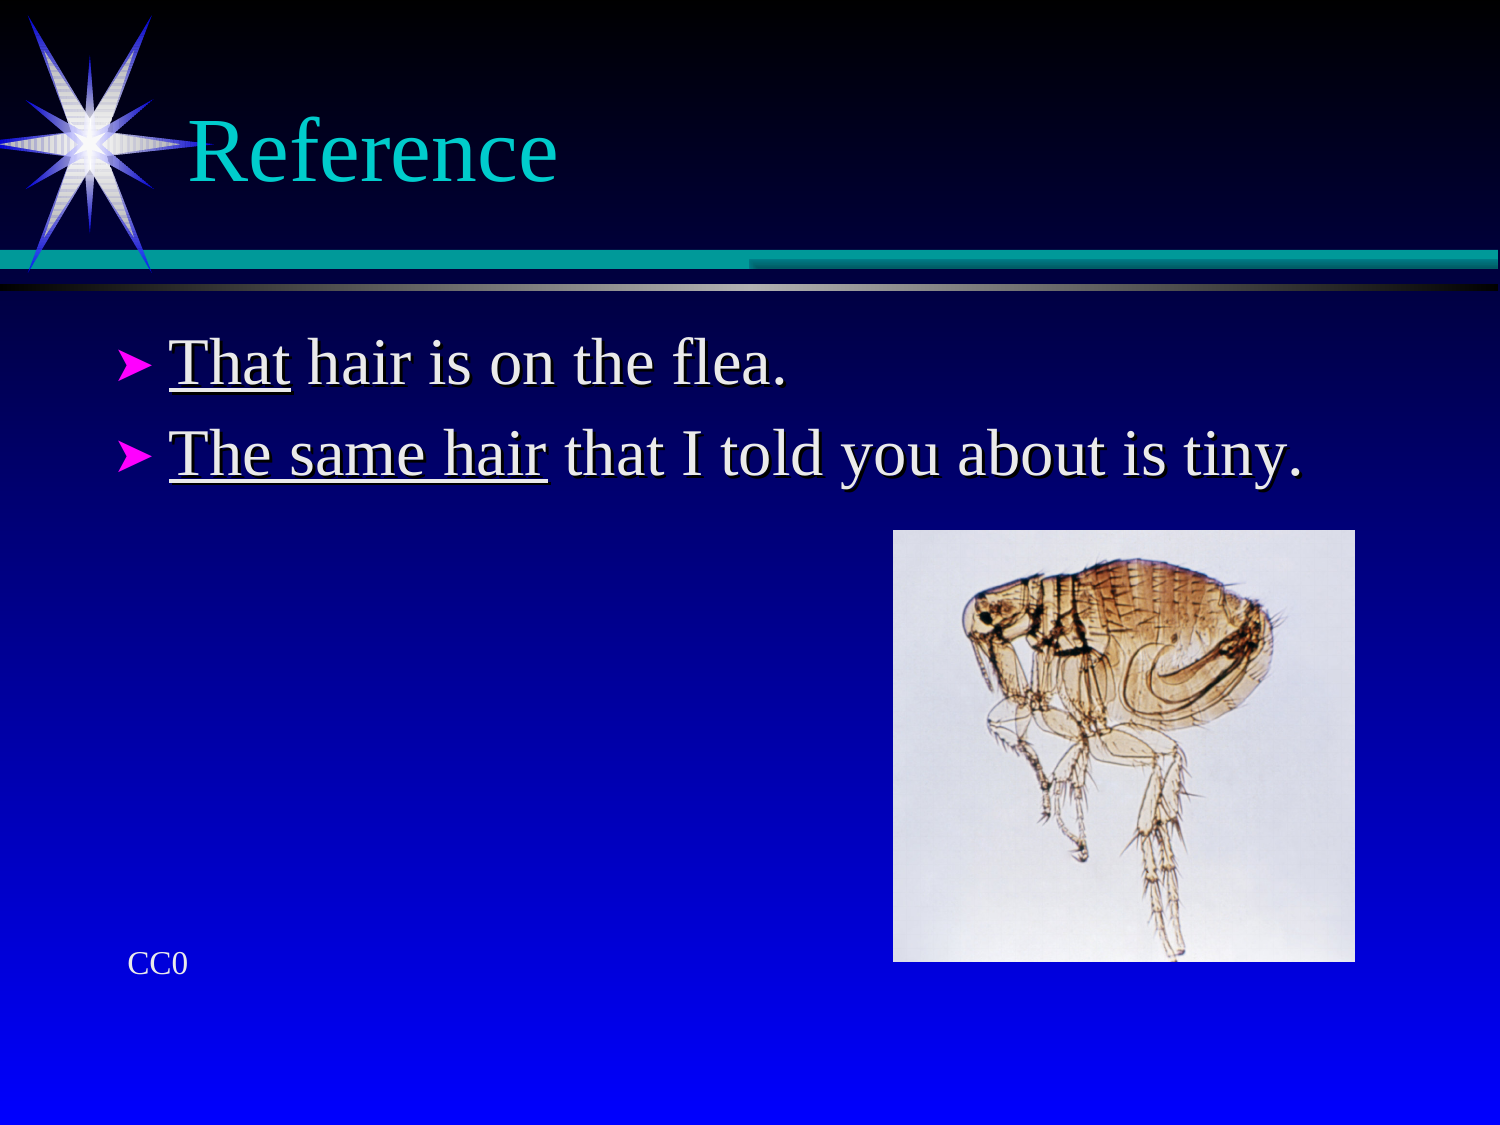

# Reference
That hair is on the flea.
The same hair that I told you about is tiny.
CC0